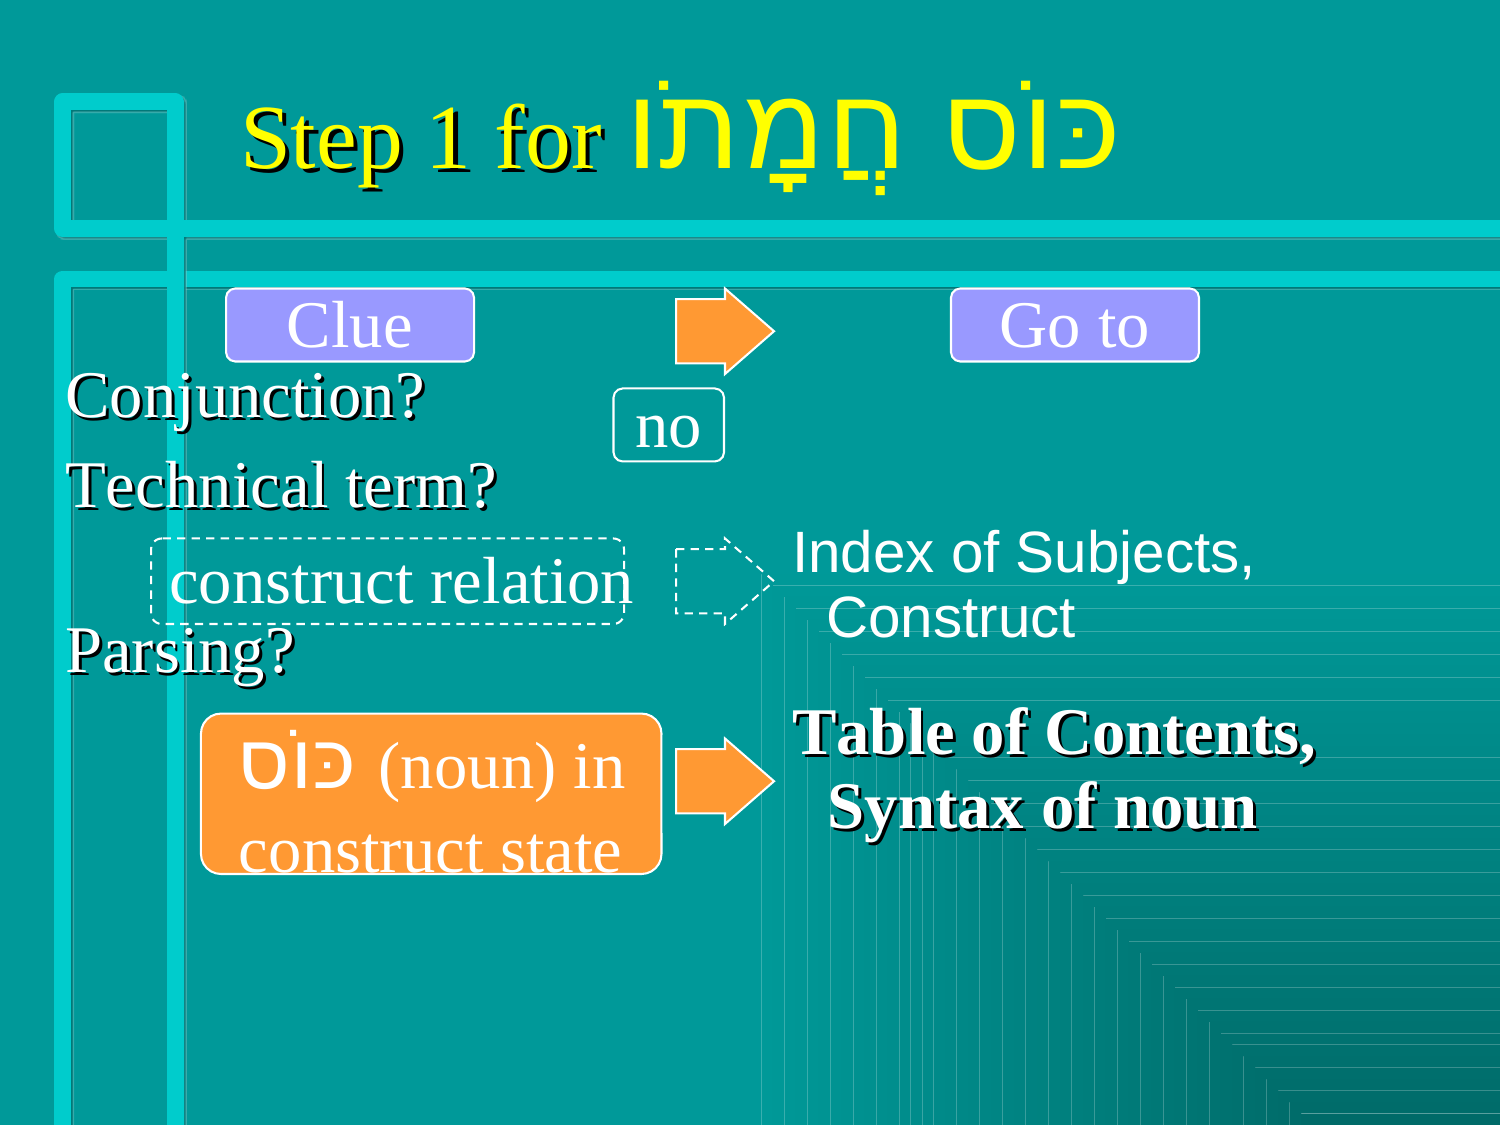

# Step 1 for כּוֹס חֲמָתֹו
Clue
Go to
Conjunction?
Technical term?
Parsing?
no
 Index of Subjects,
 Construct
construct relation
 Table of Contents,
 Syntax of noun
כּוֹס (noun) in
construct state